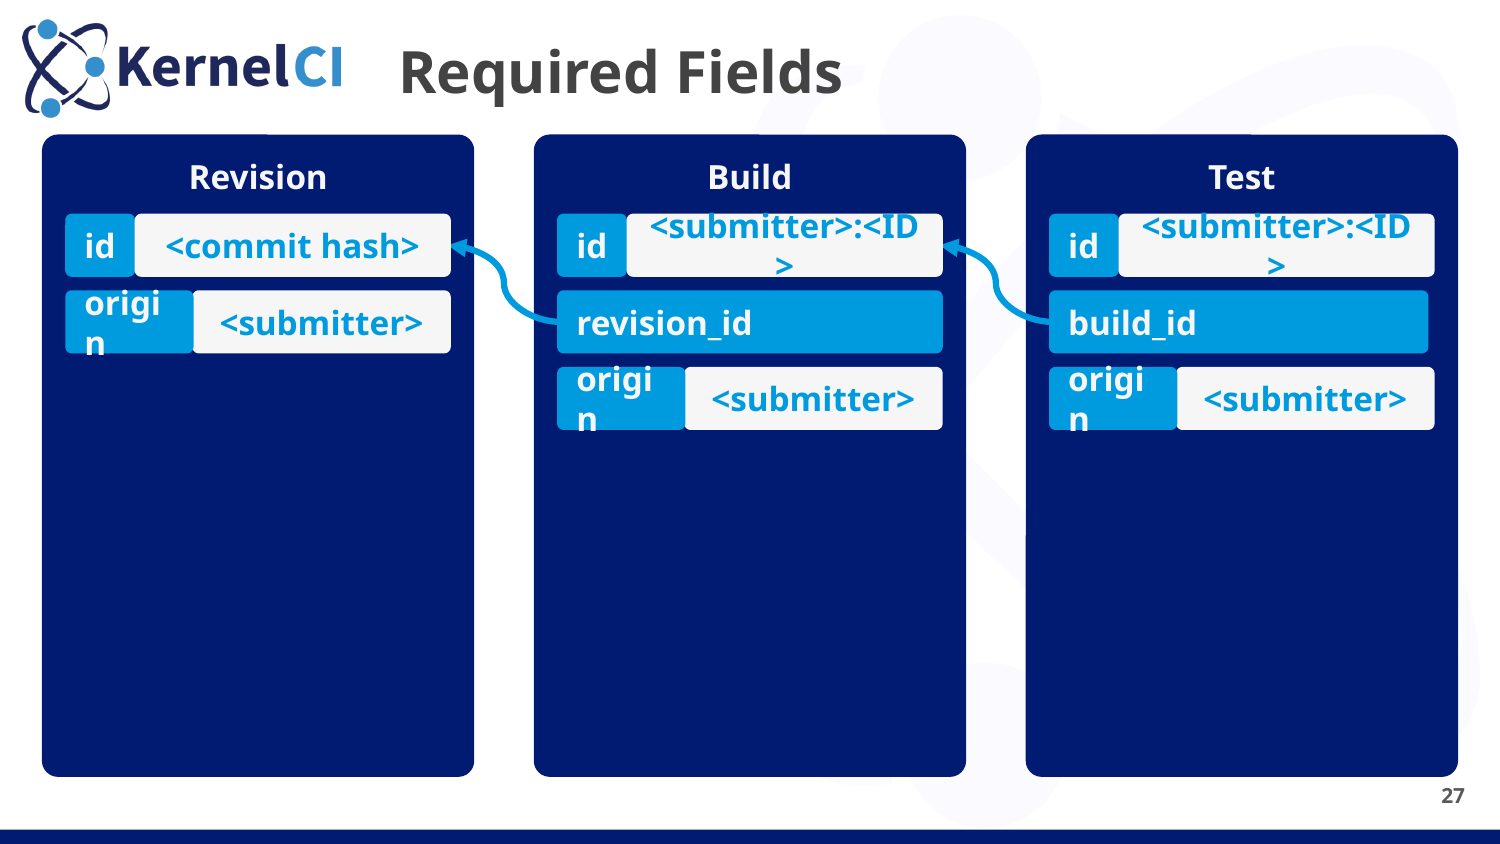

# Required Fields
Revision
Build
Test
id
<commit hash>
id
<submitter>:<ID>
id
<submitter>:<ID>
origin
<submitter>
revision_id
build_id
origin
<submitter>
origin
<submitter>